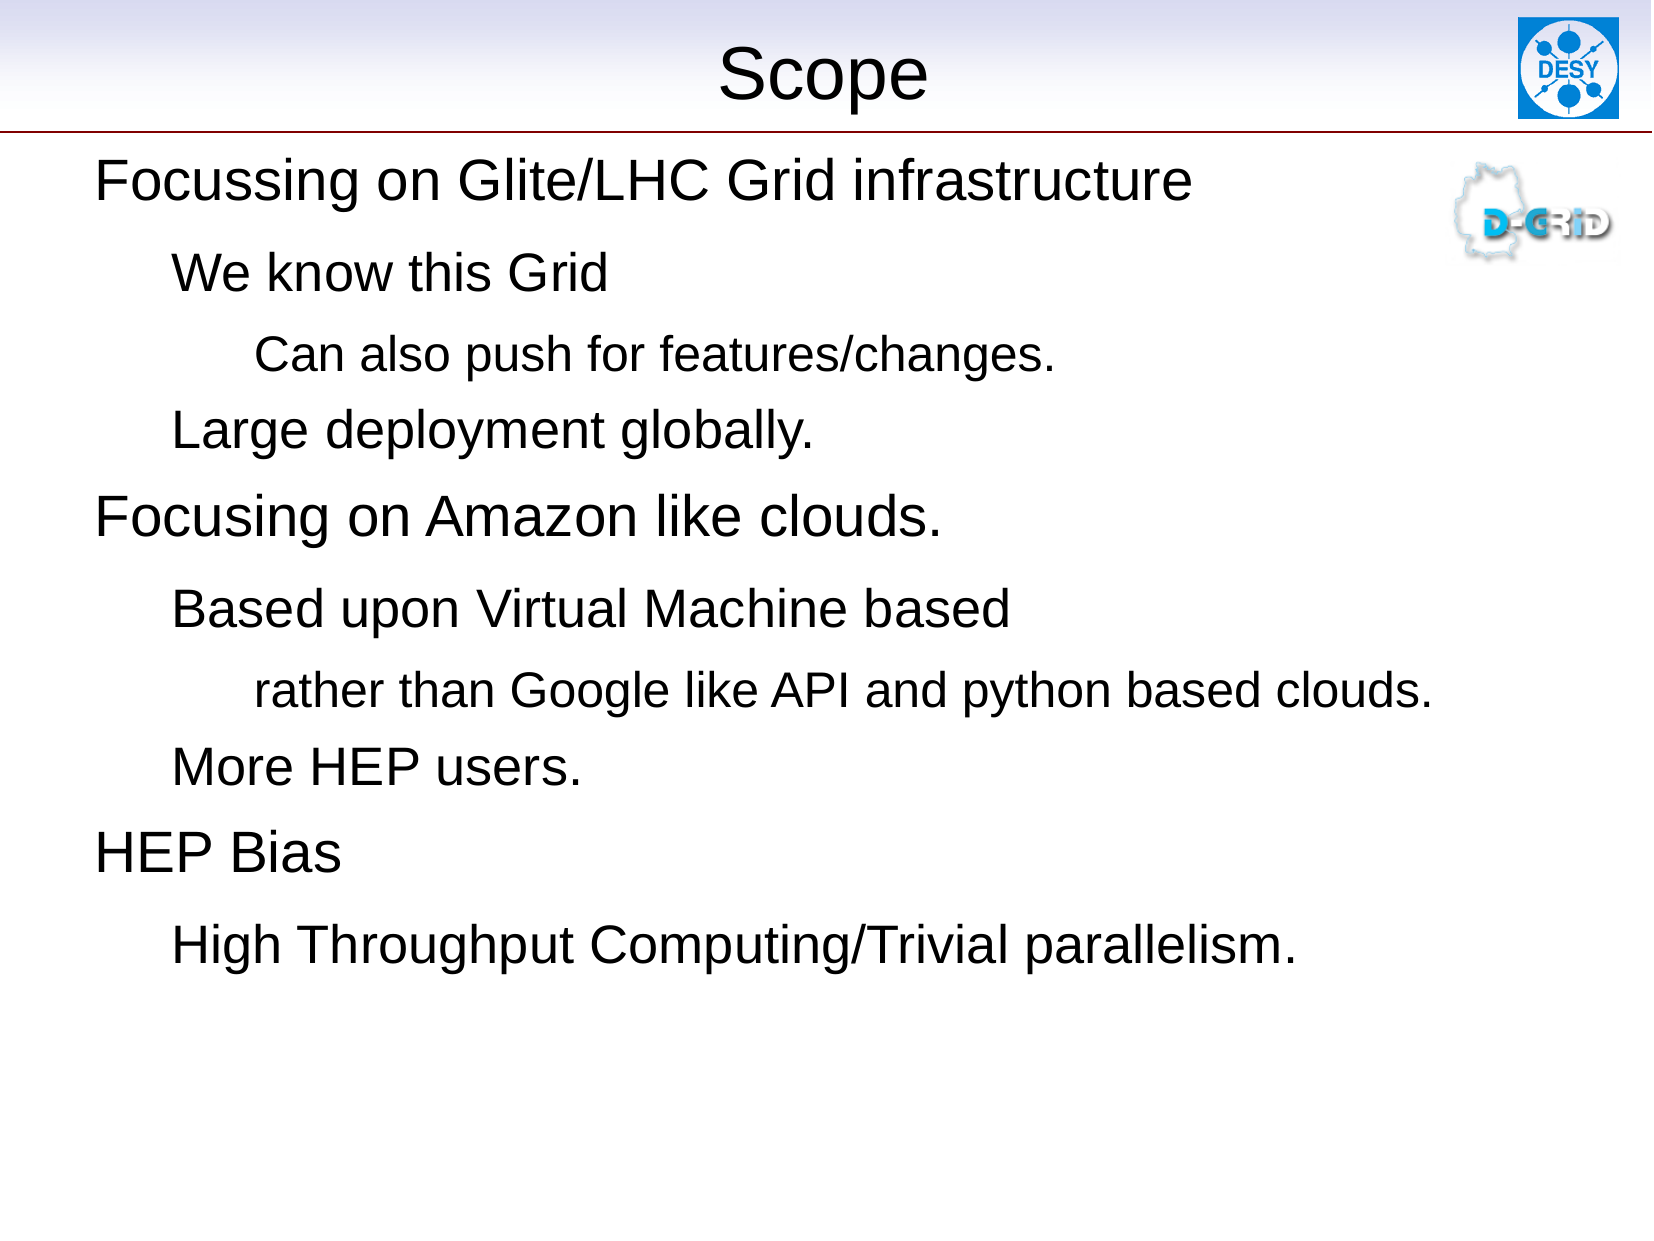

# Scope
Focussing on Glite/LHC Grid infrastructure
We know this Grid
Can also push for features/changes.
Large deployment globally.
Focusing on Amazon like clouds.
Based upon Virtual Machine based
rather than Google like API and python based clouds.
More HEP users.
HEP Bias
High Throughput Computing/Trivial parallelism.